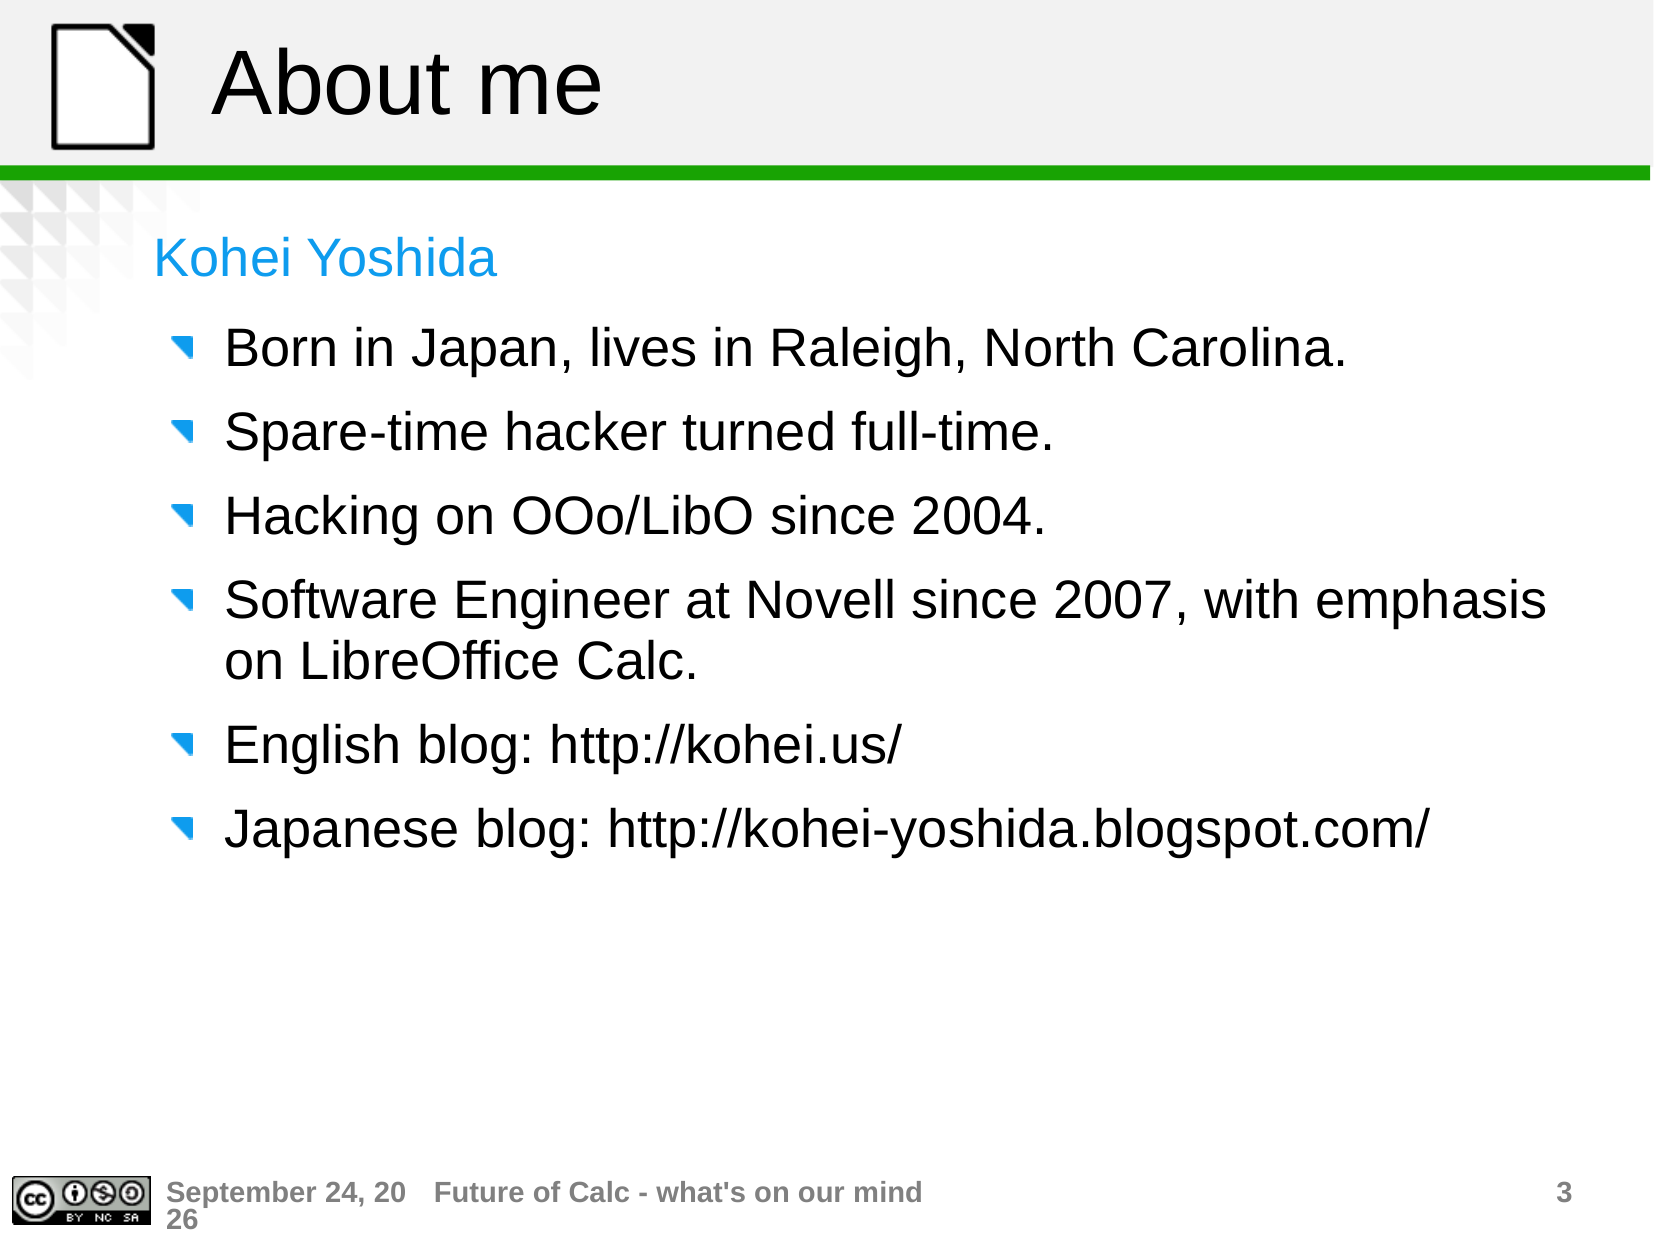

# About me
Kohei Yoshida
Born in Japan, lives in Raleigh, North Carolina.
Spare-time hacker turned full-time.
Hacking on OOo/LibO since 2004.
Software Engineer at Novell since 2007, with emphasis on LibreOffice Calc.
English blog: http://kohei.us/
Japanese blog: http://kohei-yoshida.blogspot.com/
Future of Calc - what's on our mind
3